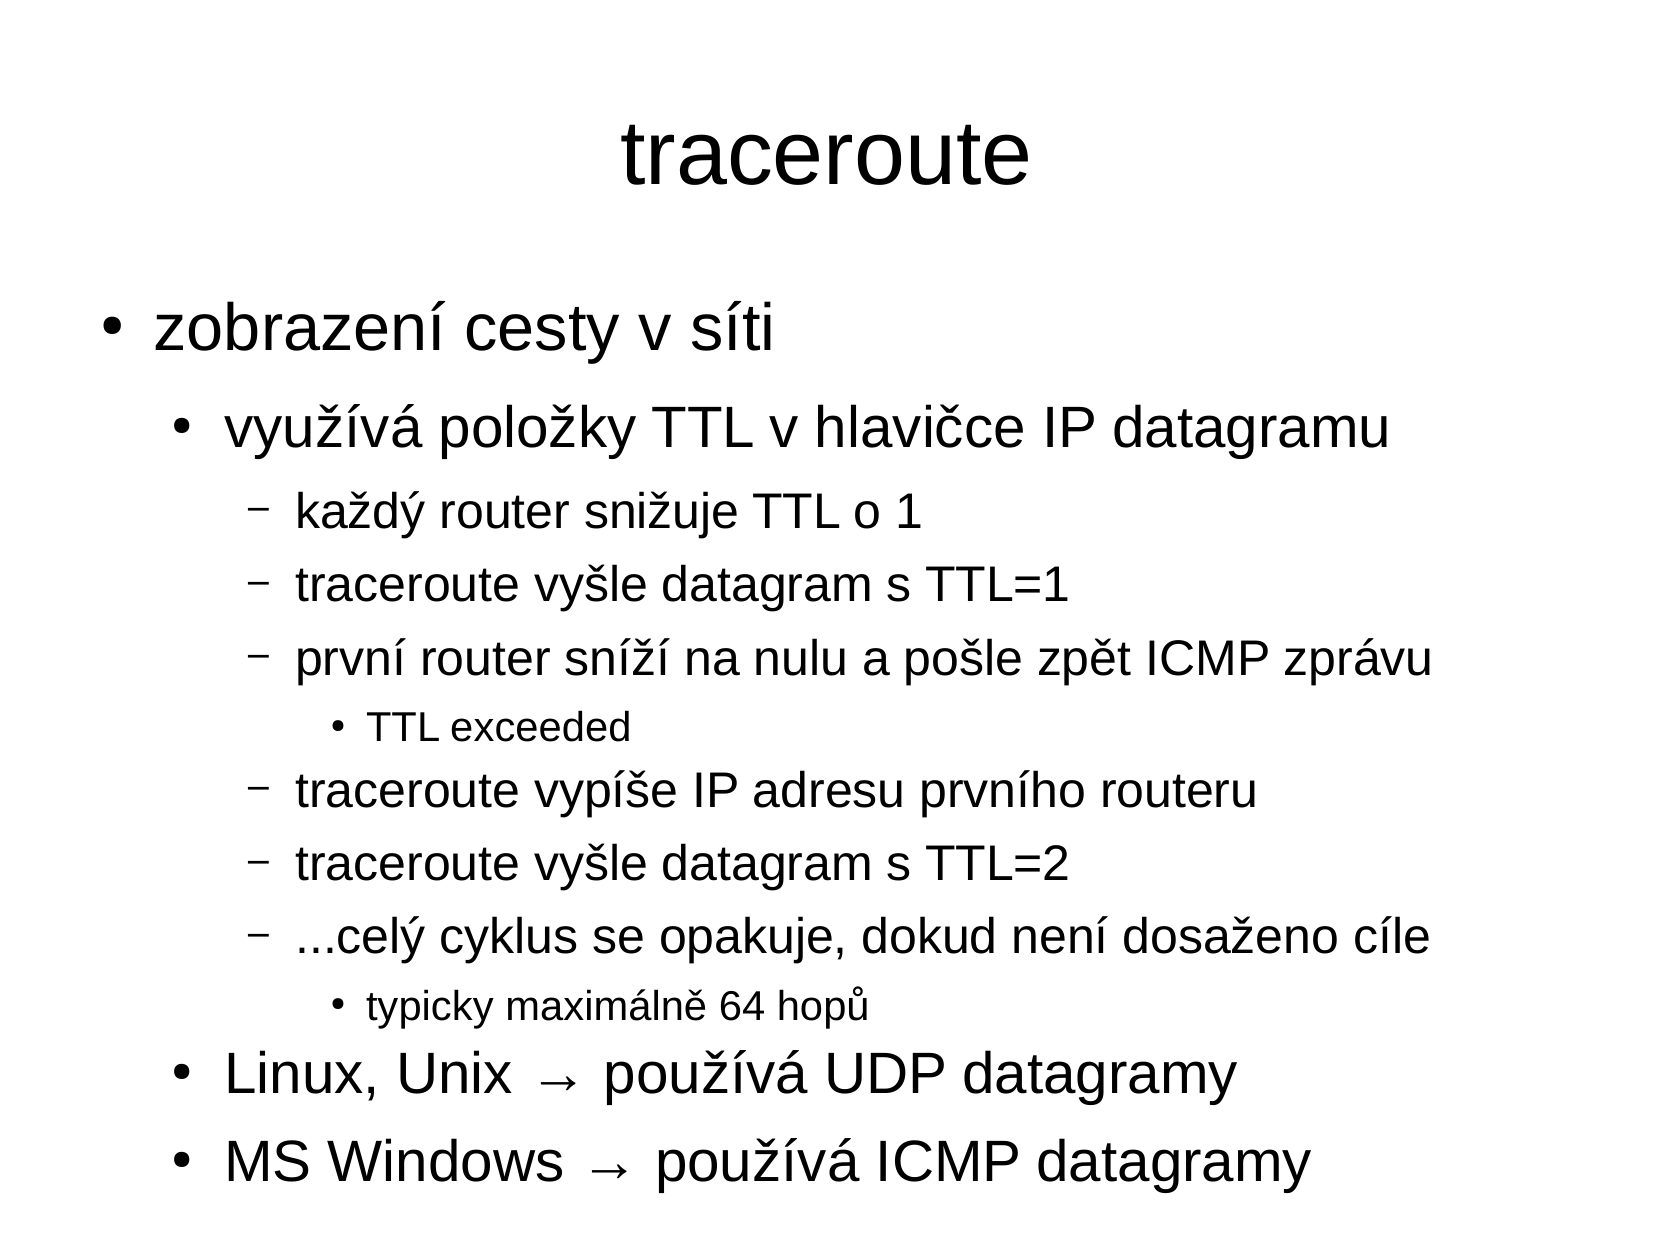

# traceroute
zobrazení cesty v síti
využívá položky TTL v hlavičce IP datagramu
každý router snižuje TTL o 1
traceroute vyšle datagram s TTL=1
první router sníží na nulu a pošle zpět ICMP zprávu
TTL exceeded
traceroute vypíše IP adresu prvního routeru
traceroute vyšle datagram s TTL=2
...celý cyklus se opakuje, dokud není dosaženo cíle
typicky maximálně 64 hopů
Linux, Unix → používá UDP datagramy
MS Windows → používá ICMP datagramy